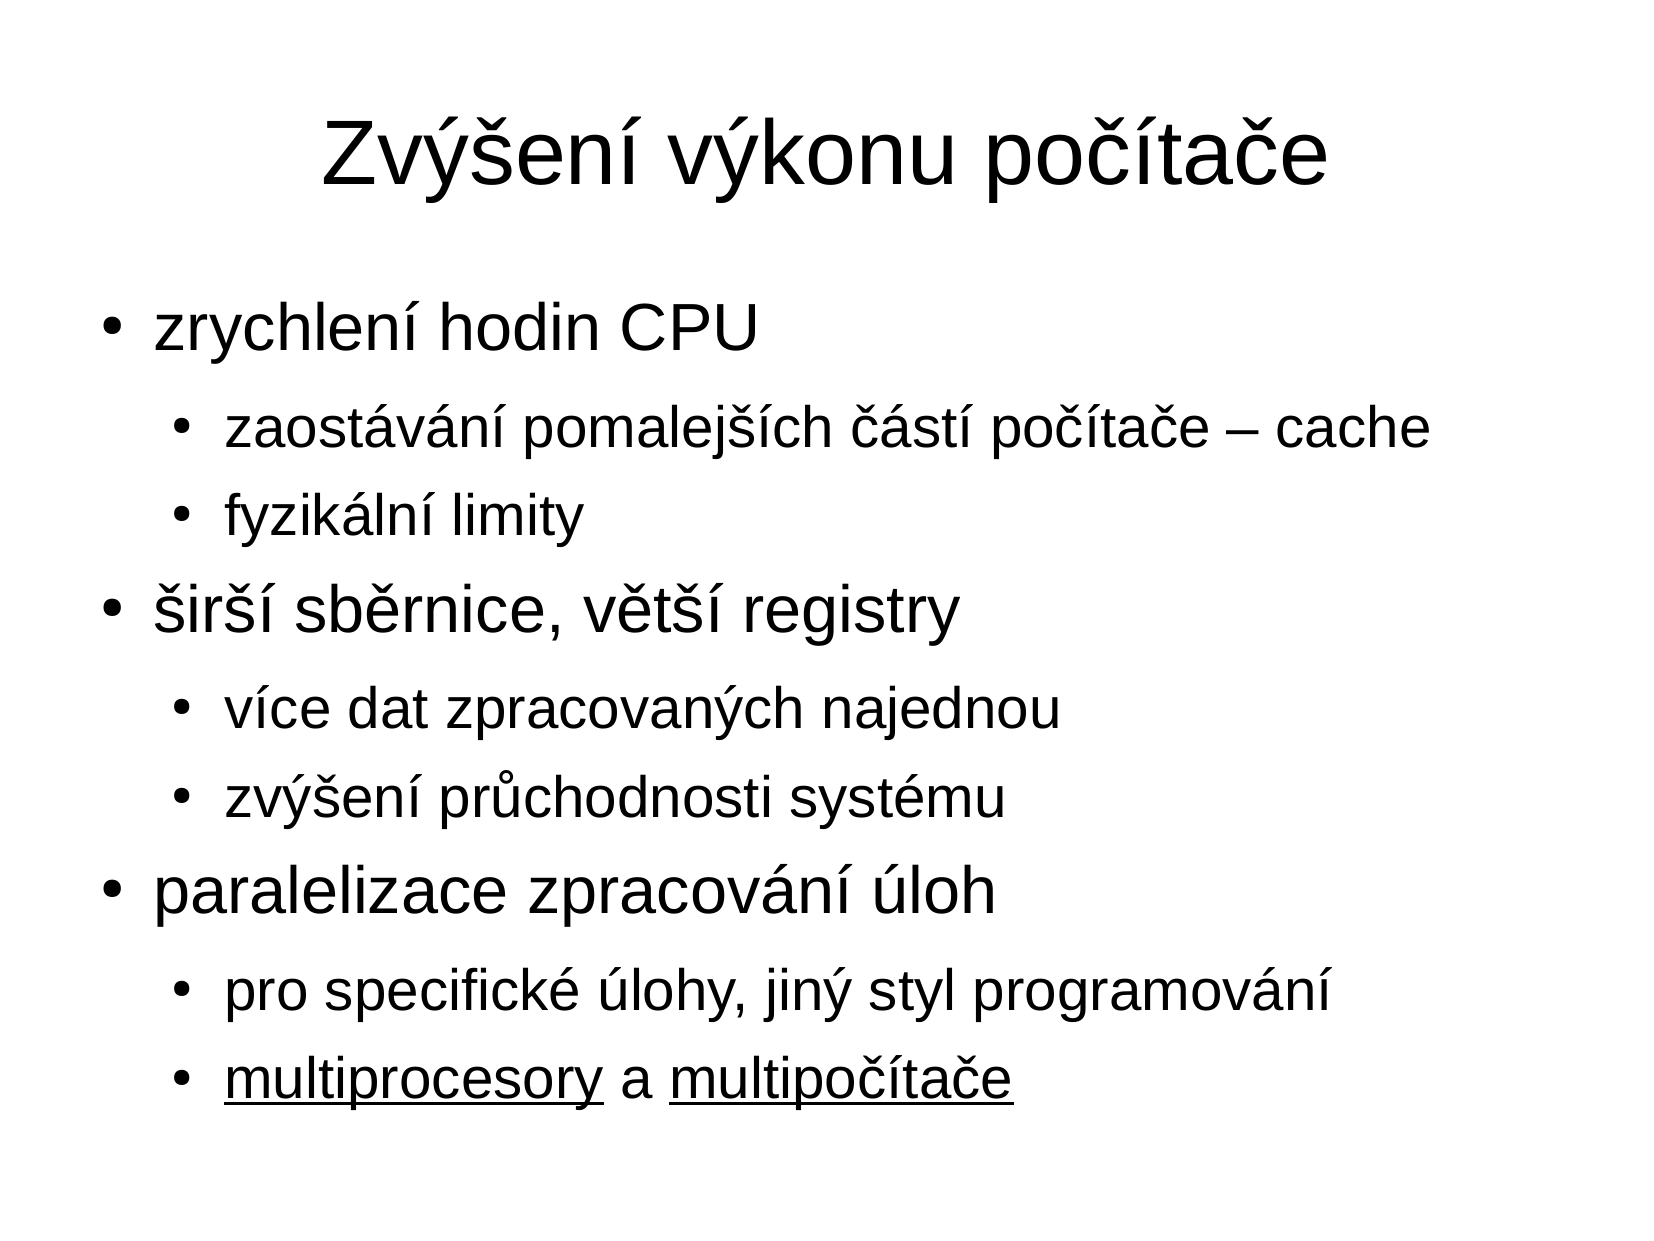

# Zvýšení výkonu počítače
zrychlení hodin CPU
zaostávání pomalejších částí počítače – cache
fyzikální limity
širší sběrnice, větší registry
více dat zpracovaných najednou
zvýšení průchodnosti systému
paralelizace zpracování úloh
pro specifické úlohy, jiný styl programování
multiprocesory a multipočítače